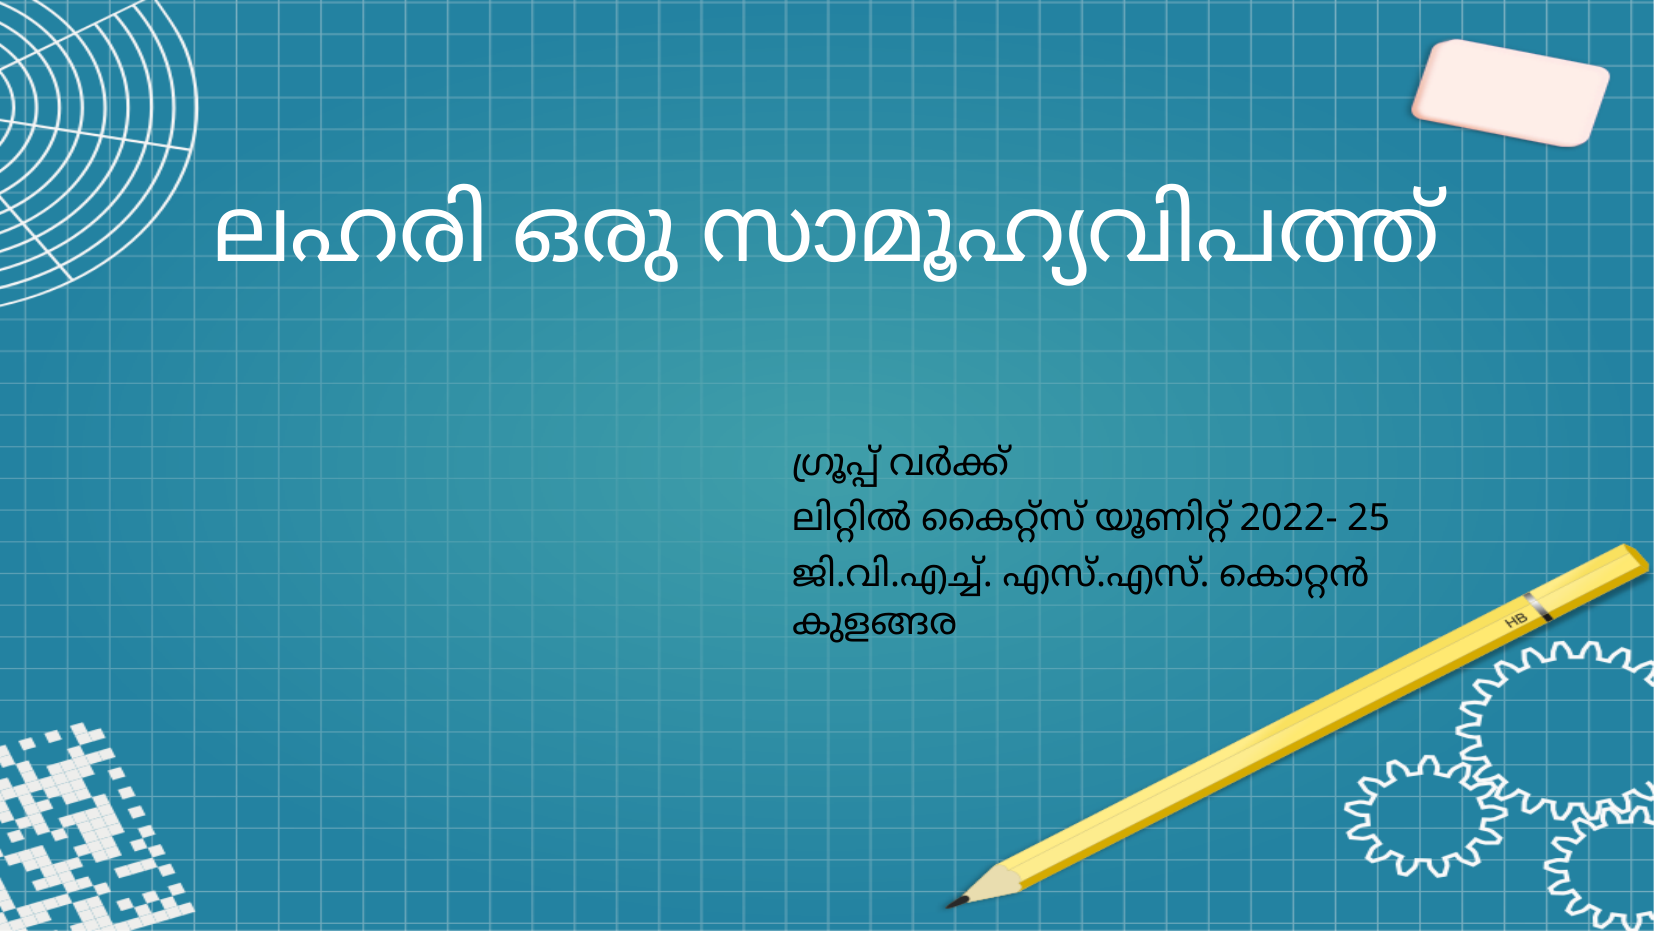

# ലഹരി ഒരു സാമൂഹ്യവിപത്ത്
ഗ്രൂപ്പ് വര്‍ക്ക്
ലിറ്റില്‍ കൈറ്റ്സ് യൂണിറ്റ് 2022- 25
ജി.വി.എച്ച്. എസ്.എസ്. കൊറ്റന്‍കുളങ്ങര